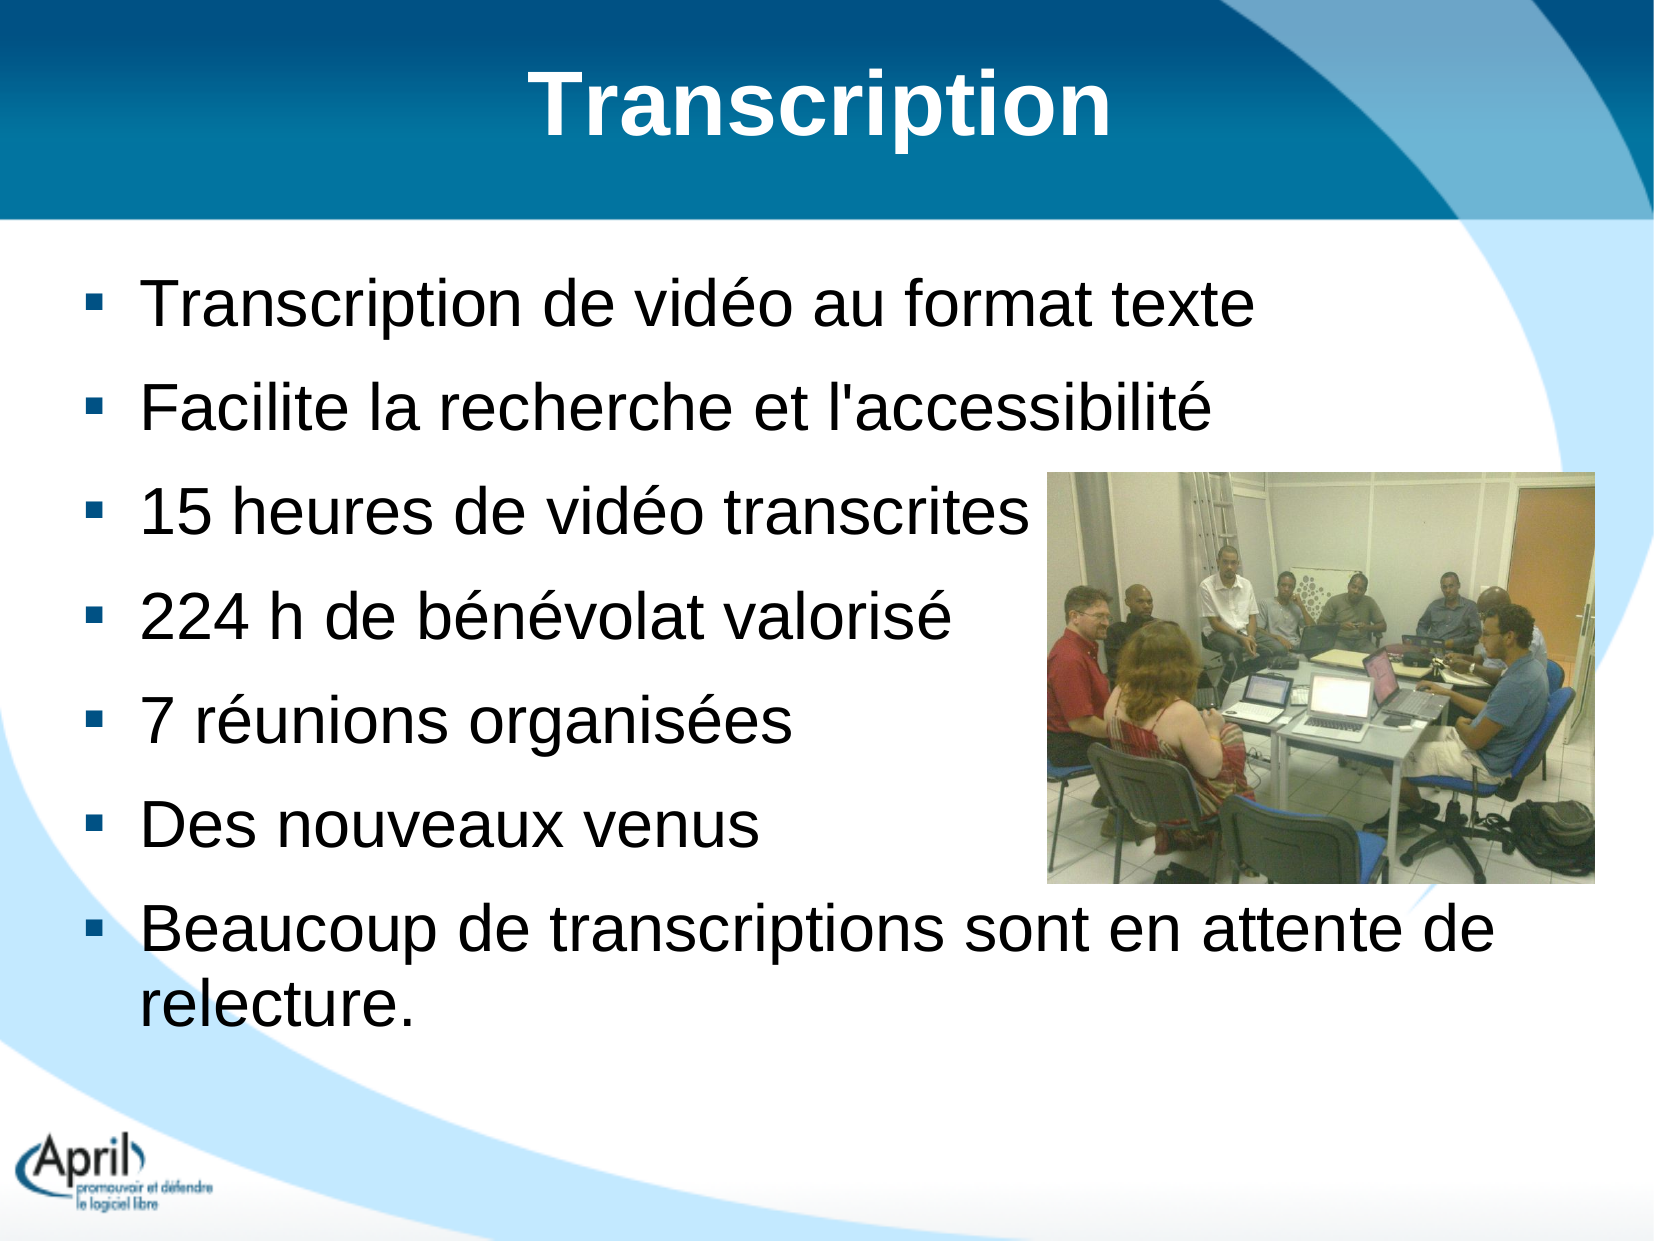

# Transcription
Transcription de vidéo au format texte
Facilite la recherche et l'accessibilité
15 heures de vidéo transcrites
224 h de bénévolat valorisé
7 réunions organisées
Des nouveaux venus
Beaucoup de transcriptions sont en attente de relecture.